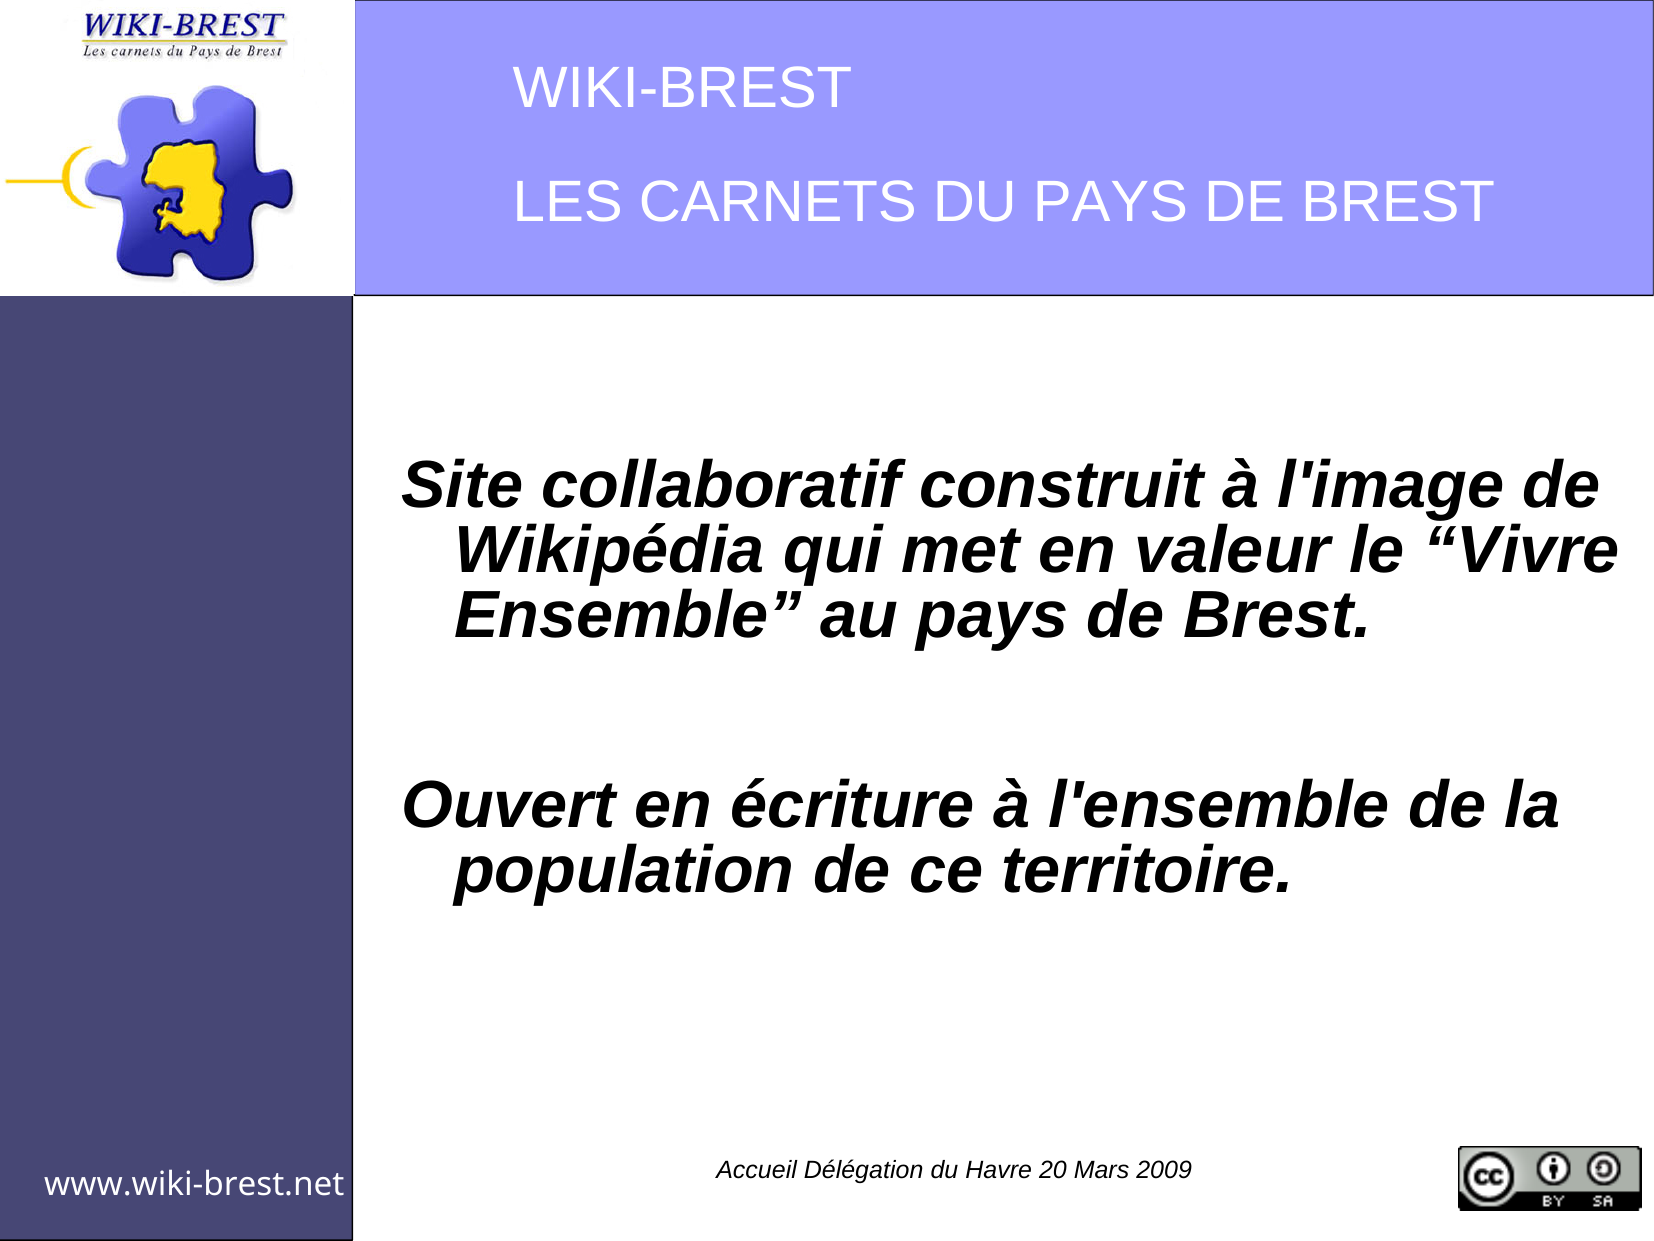

Site collaboratif construit à l'image de Wikipédia qui met en valeur le “Vivre Ensemble” au pays de Brest.
Ouvert en écriture à l'ensemble de la population de ce territoire.